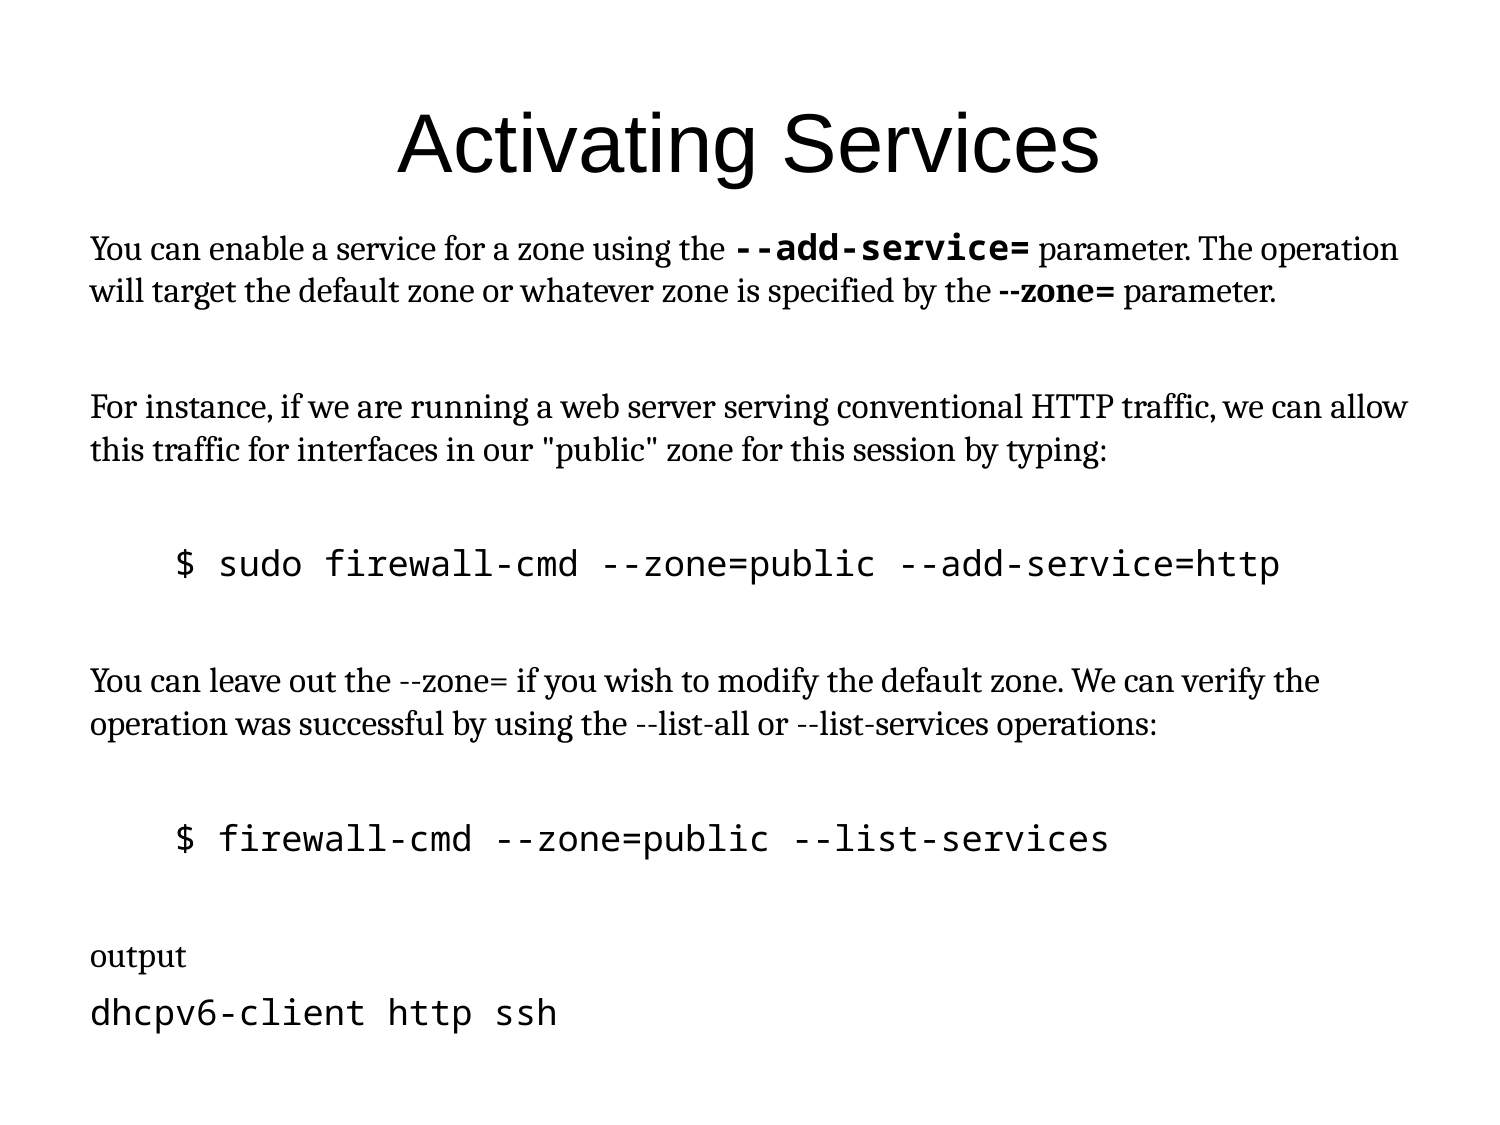

# Activating Services
You can enable a service for a zone using the --add-service= parameter. The operation will target the default zone or whatever zone is specified by the --zone= parameter.
For instance, if we are running a web server serving conventional HTTP traffic, we can allow this traffic for interfaces in our "public" zone for this session by typing:
 $ sudo firewall-cmd --zone=public --add-service=http
You can leave out the --zone= if you wish to modify the default zone. We can verify the operation was successful by using the --list-all or --list-services operations:
 $ firewall-cmd --zone=public --list-services
output
dhcpv6-client http ssh